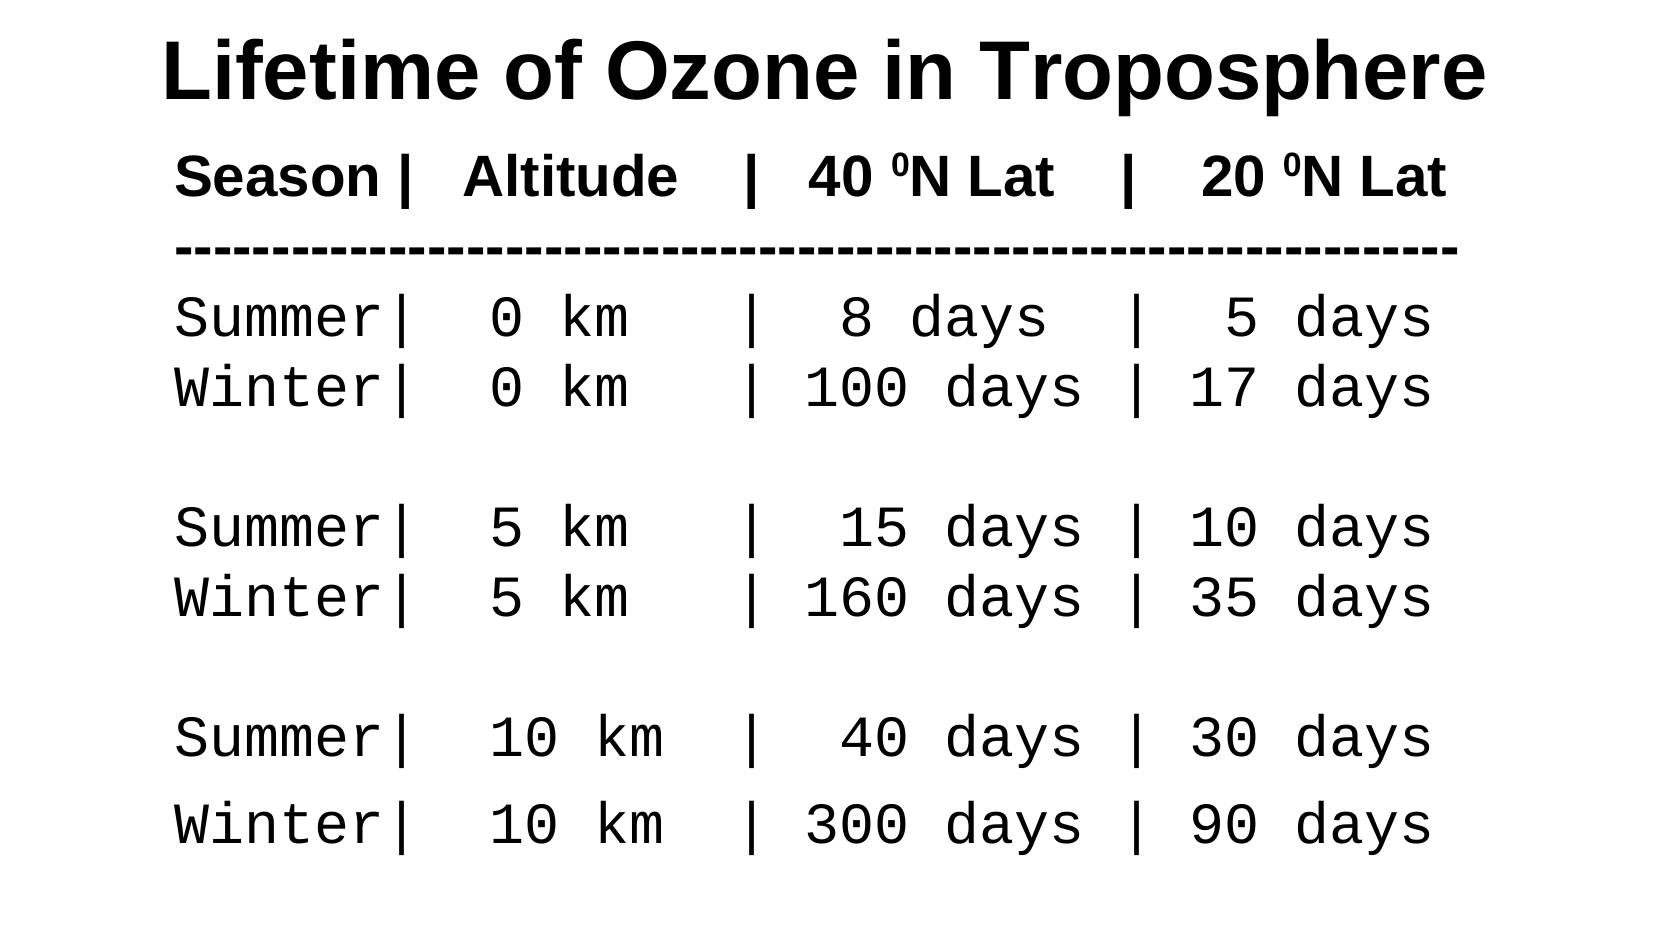

Lifetime of Ozone in Troposphere
Season | Altitude | 40 0N Lat | 20 0N Lat
------------------------------------------------------------------
Summer| 0 km | 8 days | 5 days
Winter| 0 km | 100 days | 17 days
Summer| 5 km | 15 days | 10 days
Winter| 5 km | 160 days | 35 days
Summer| 10 km | 40 days | 30 days
Winter| 10 km | 300 days | 90 days